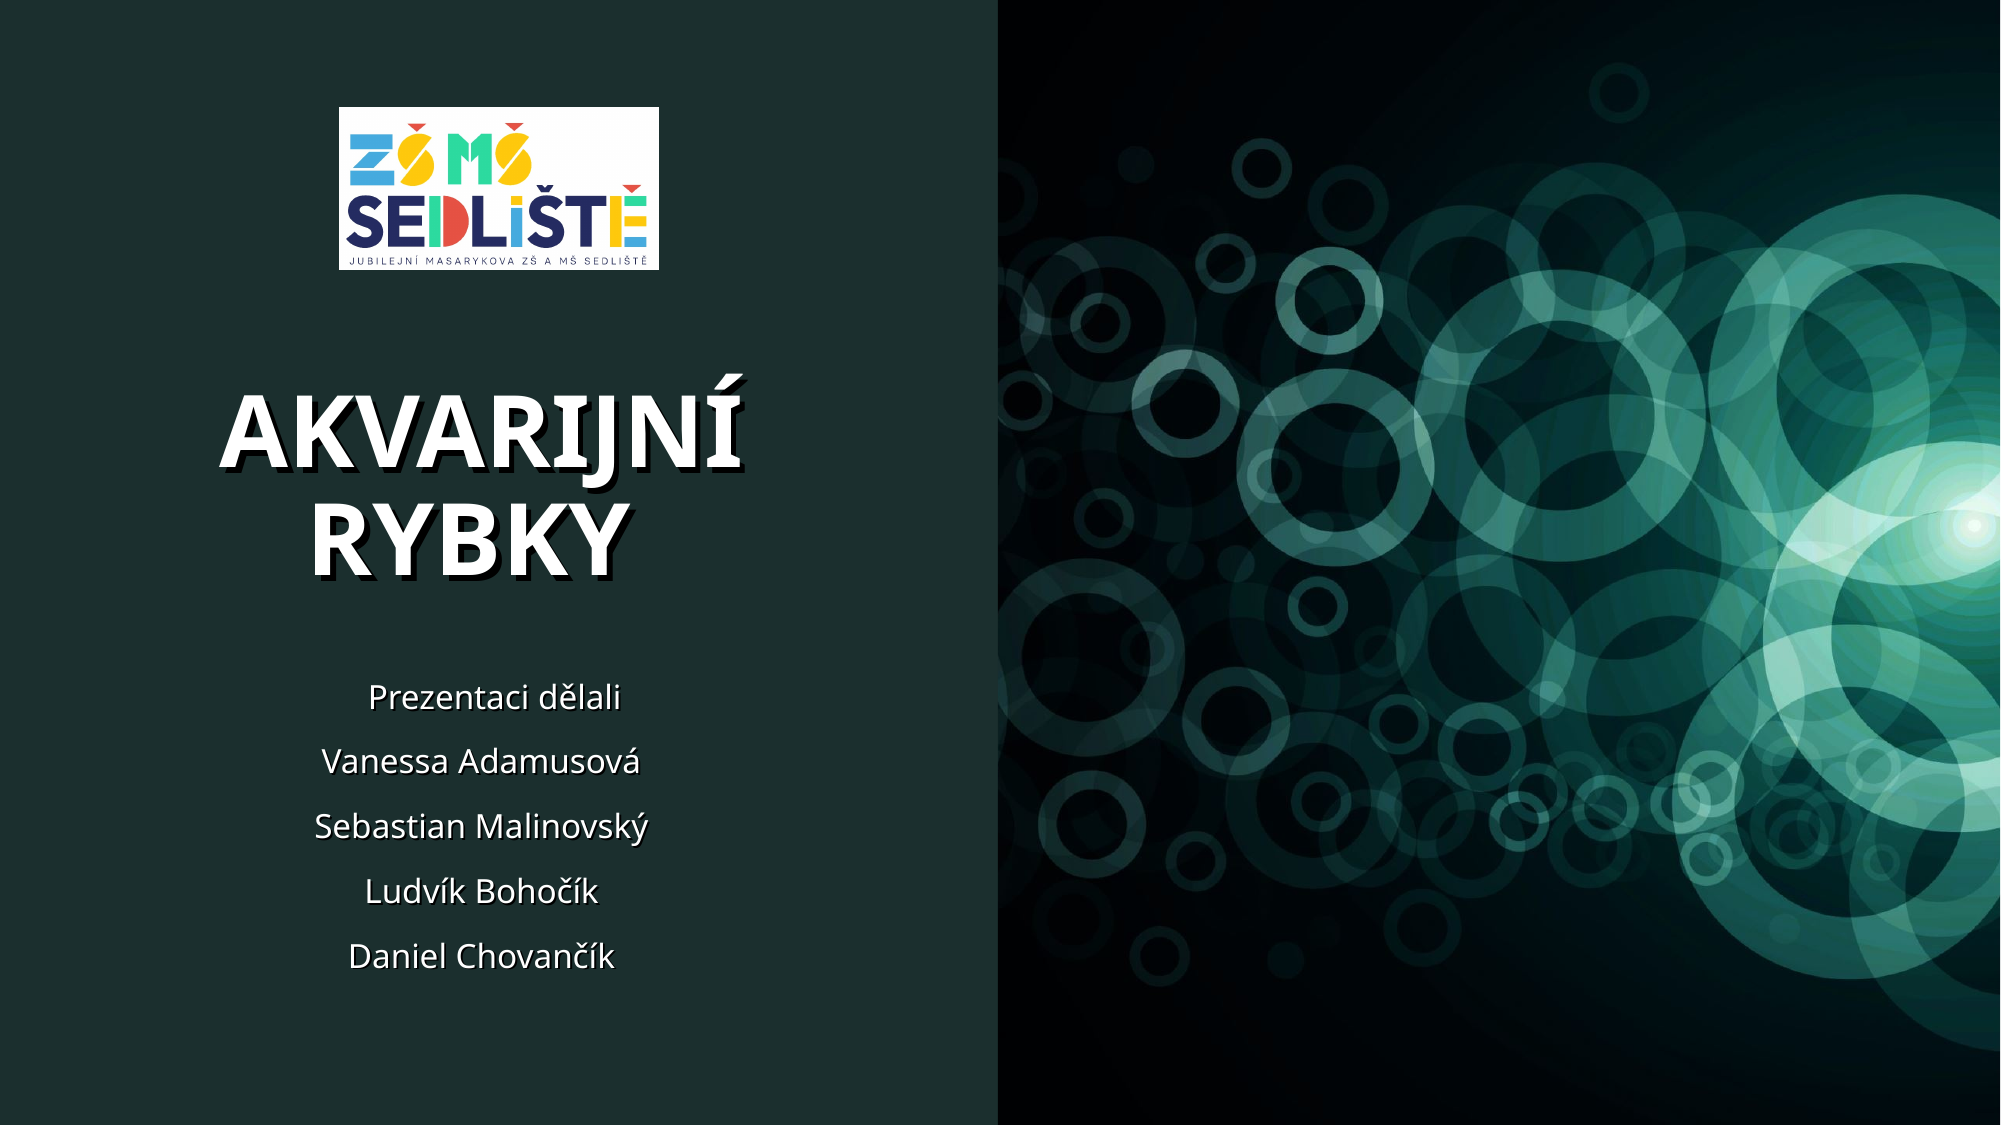

# AKVARIJNÍ RYBKY
 Prezentaci dělali
Vanessa Adamusová
Sebastian Malinovský
Ludvík Bohočík
Daniel Chovančík